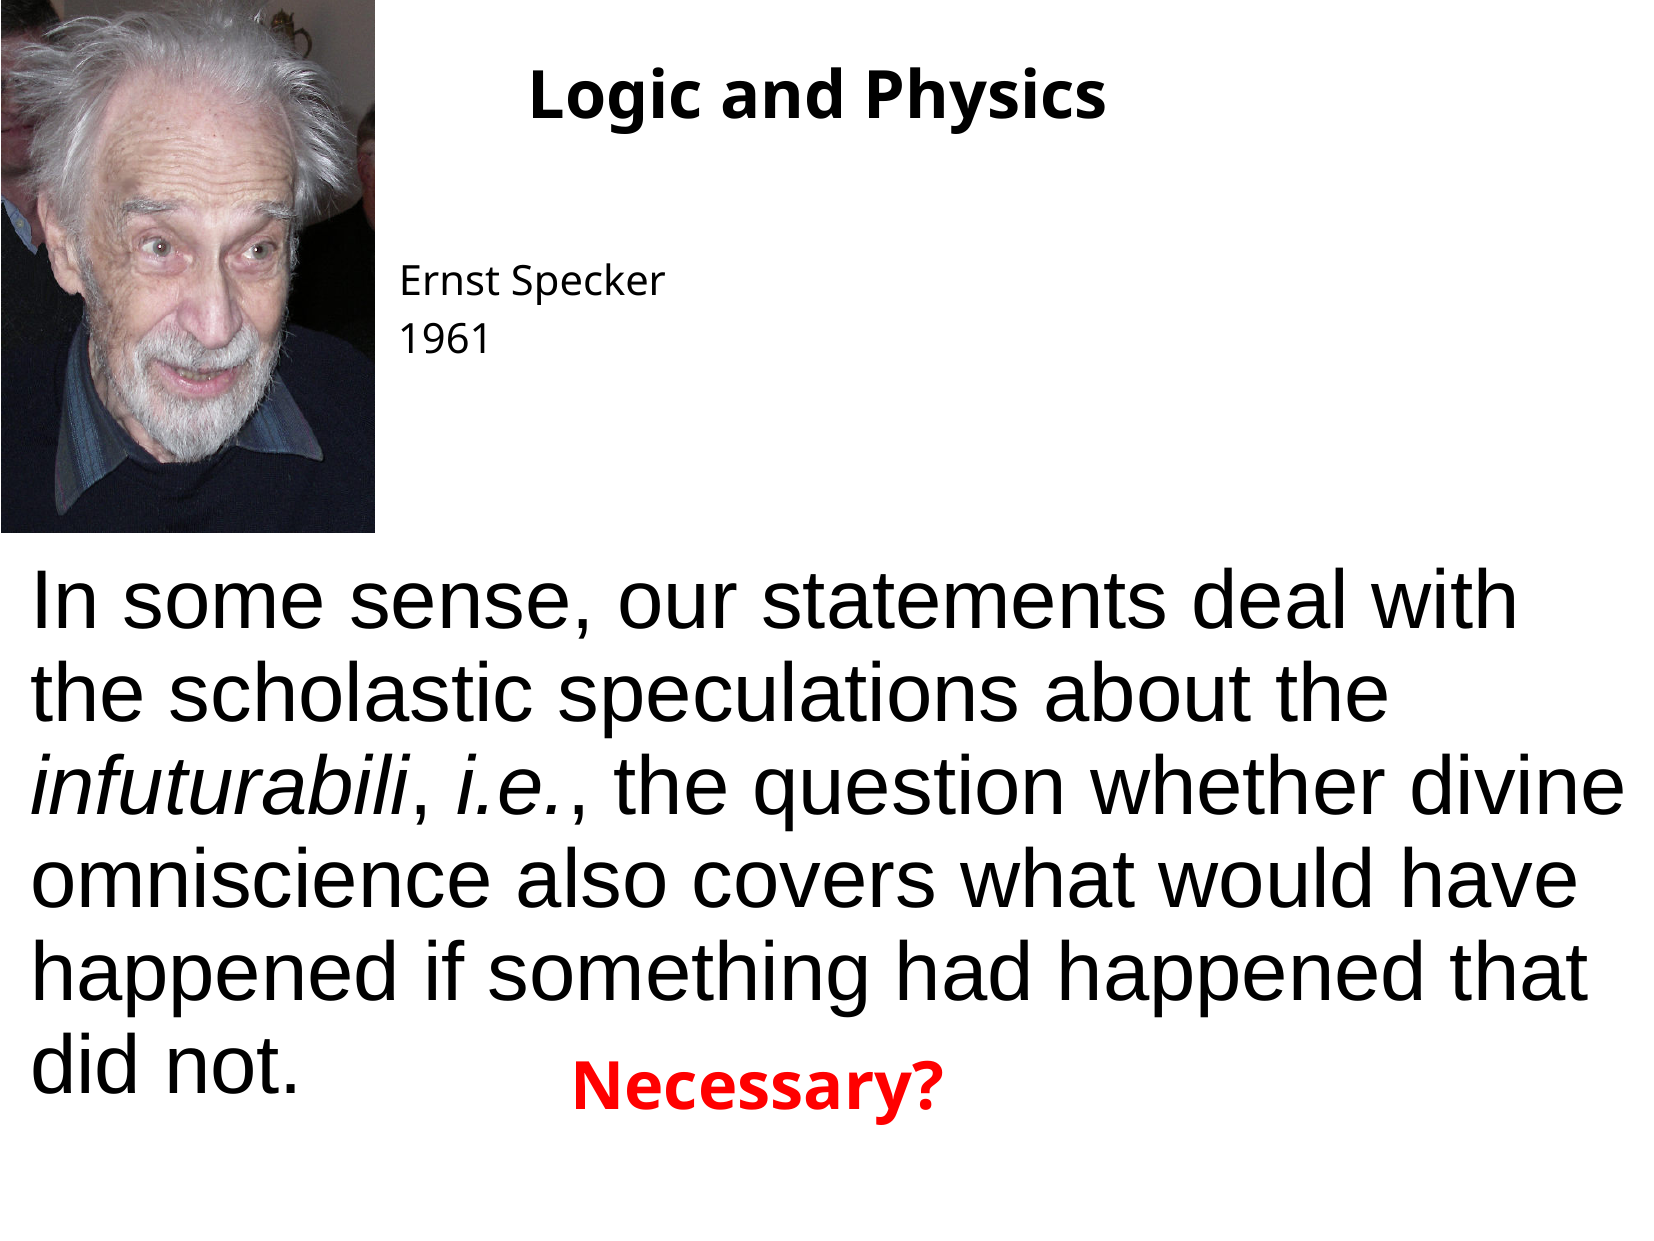

Logic and Physics
Ernst Specker
1961
In some sense, our statements deal with the scholastic speculations about the infuturabili, i.e., the question whether divine omniscience also covers what would have happened if something had happened that did not.
Necessary?